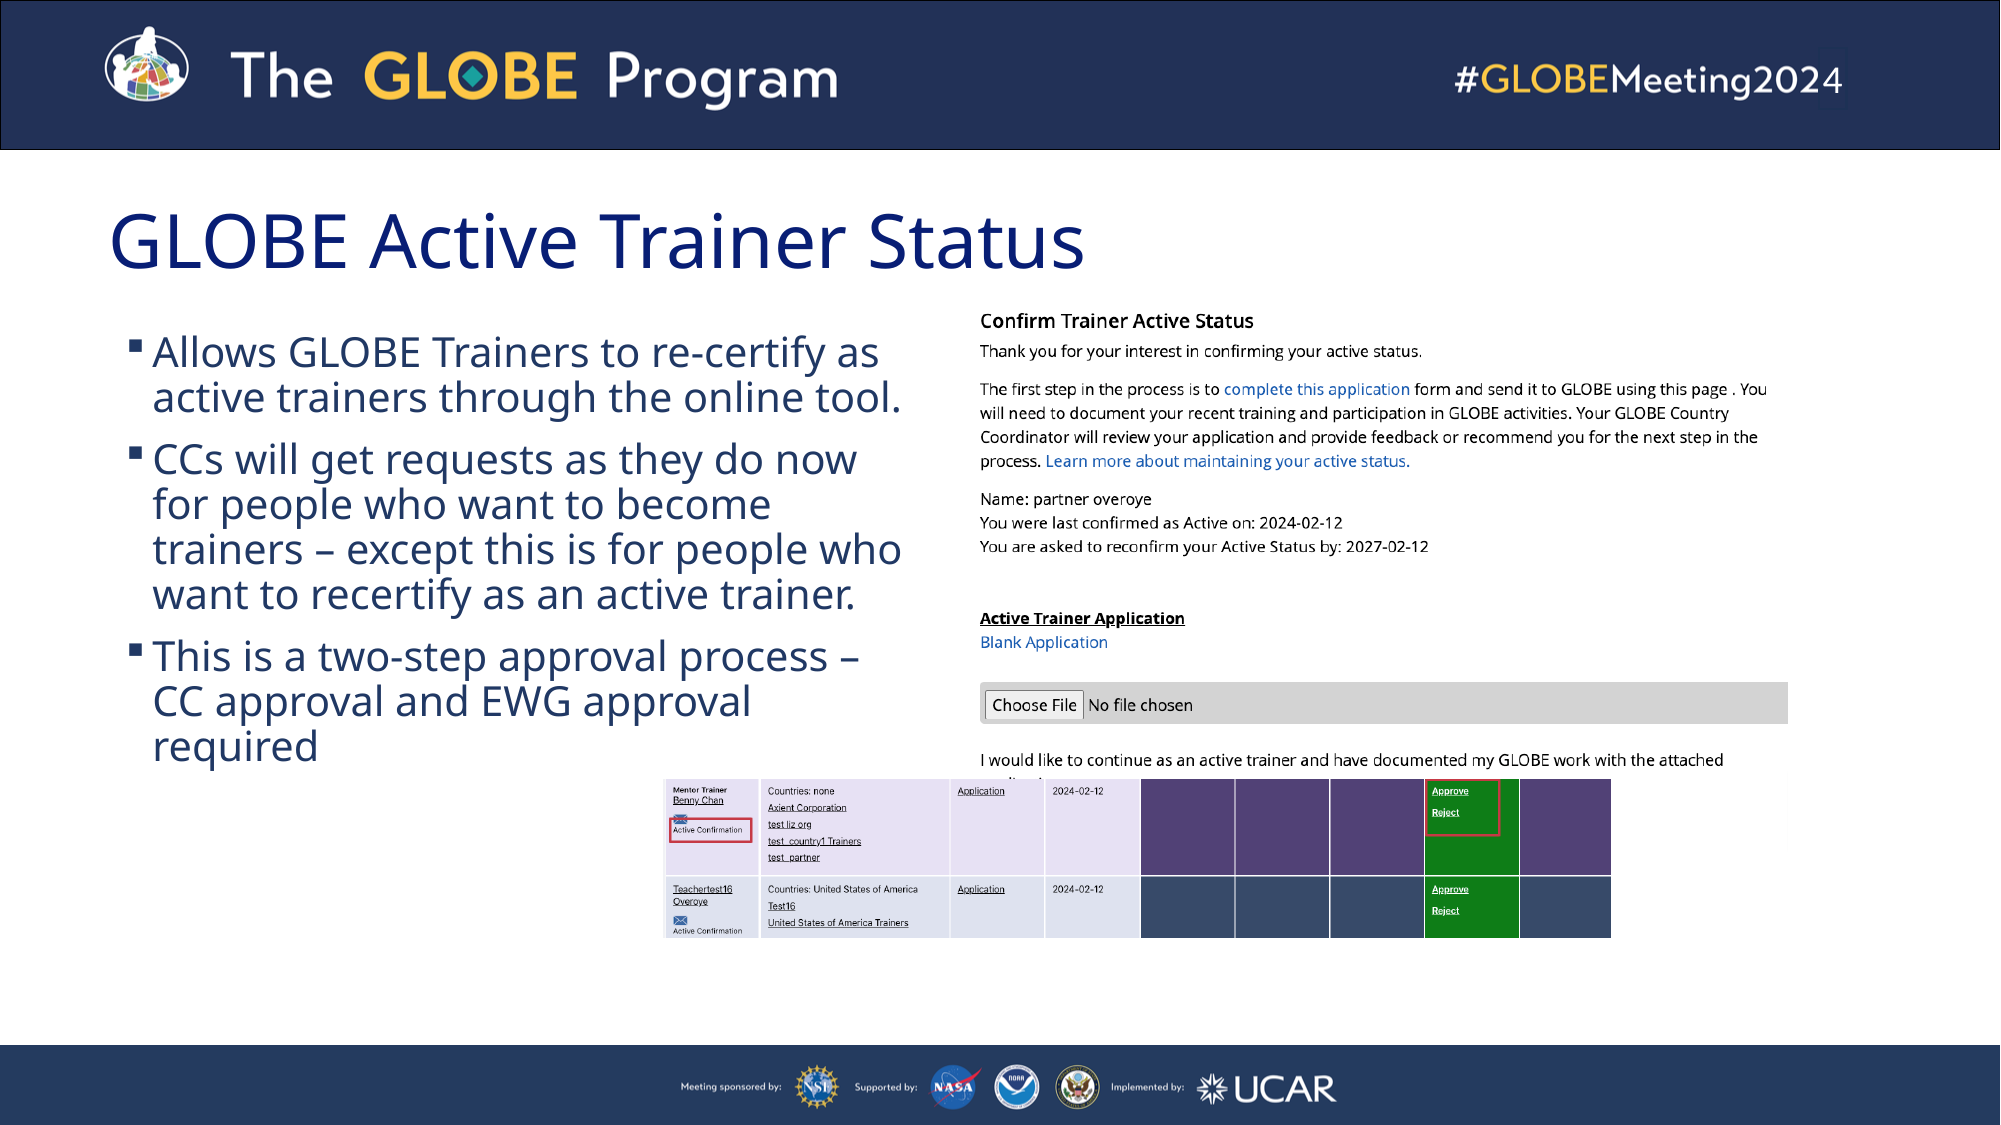

# GLOBE Active Trainer Status
Allows GLOBE Trainers to re-certify as active trainers through the online tool.
CCs will get requests as they do now for people who want to become trainers – except this is for people who want to recertify as an active trainer.
This is a two-step approval process – CC approval and EWG approval required